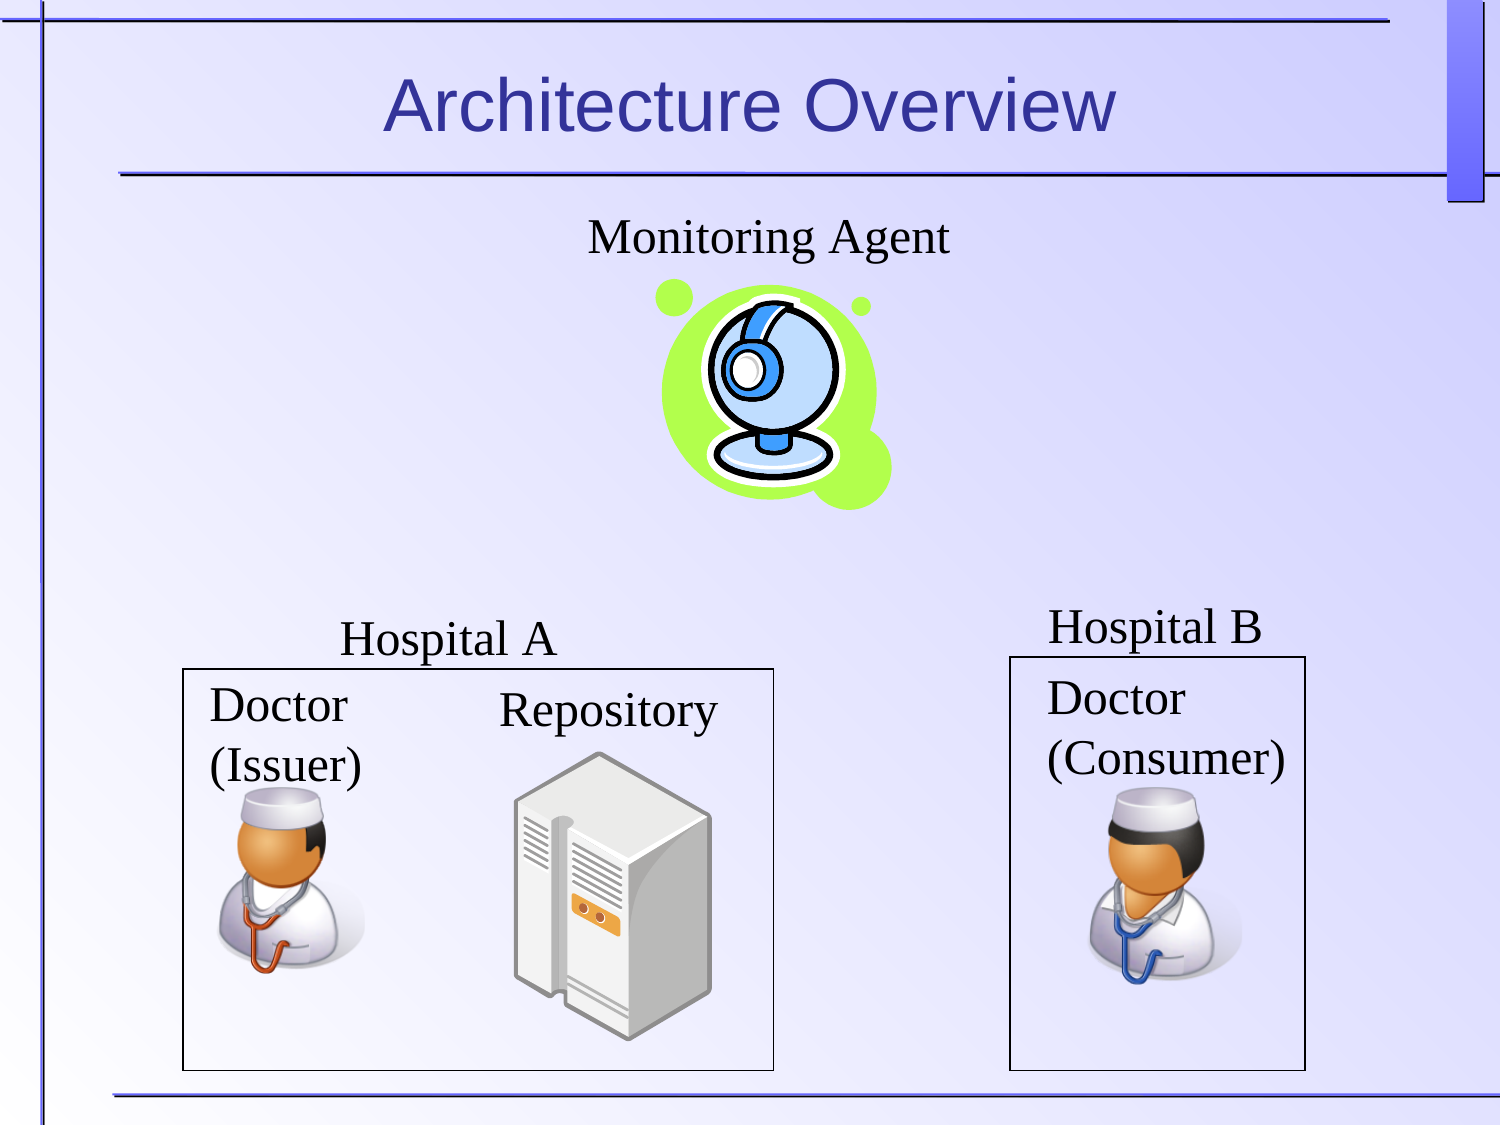

# Architecture Overview
Monitoring Agent
Hospital B
Hospital A
Doctor
(Consumer)
Doctor
(Issuer)
Repository